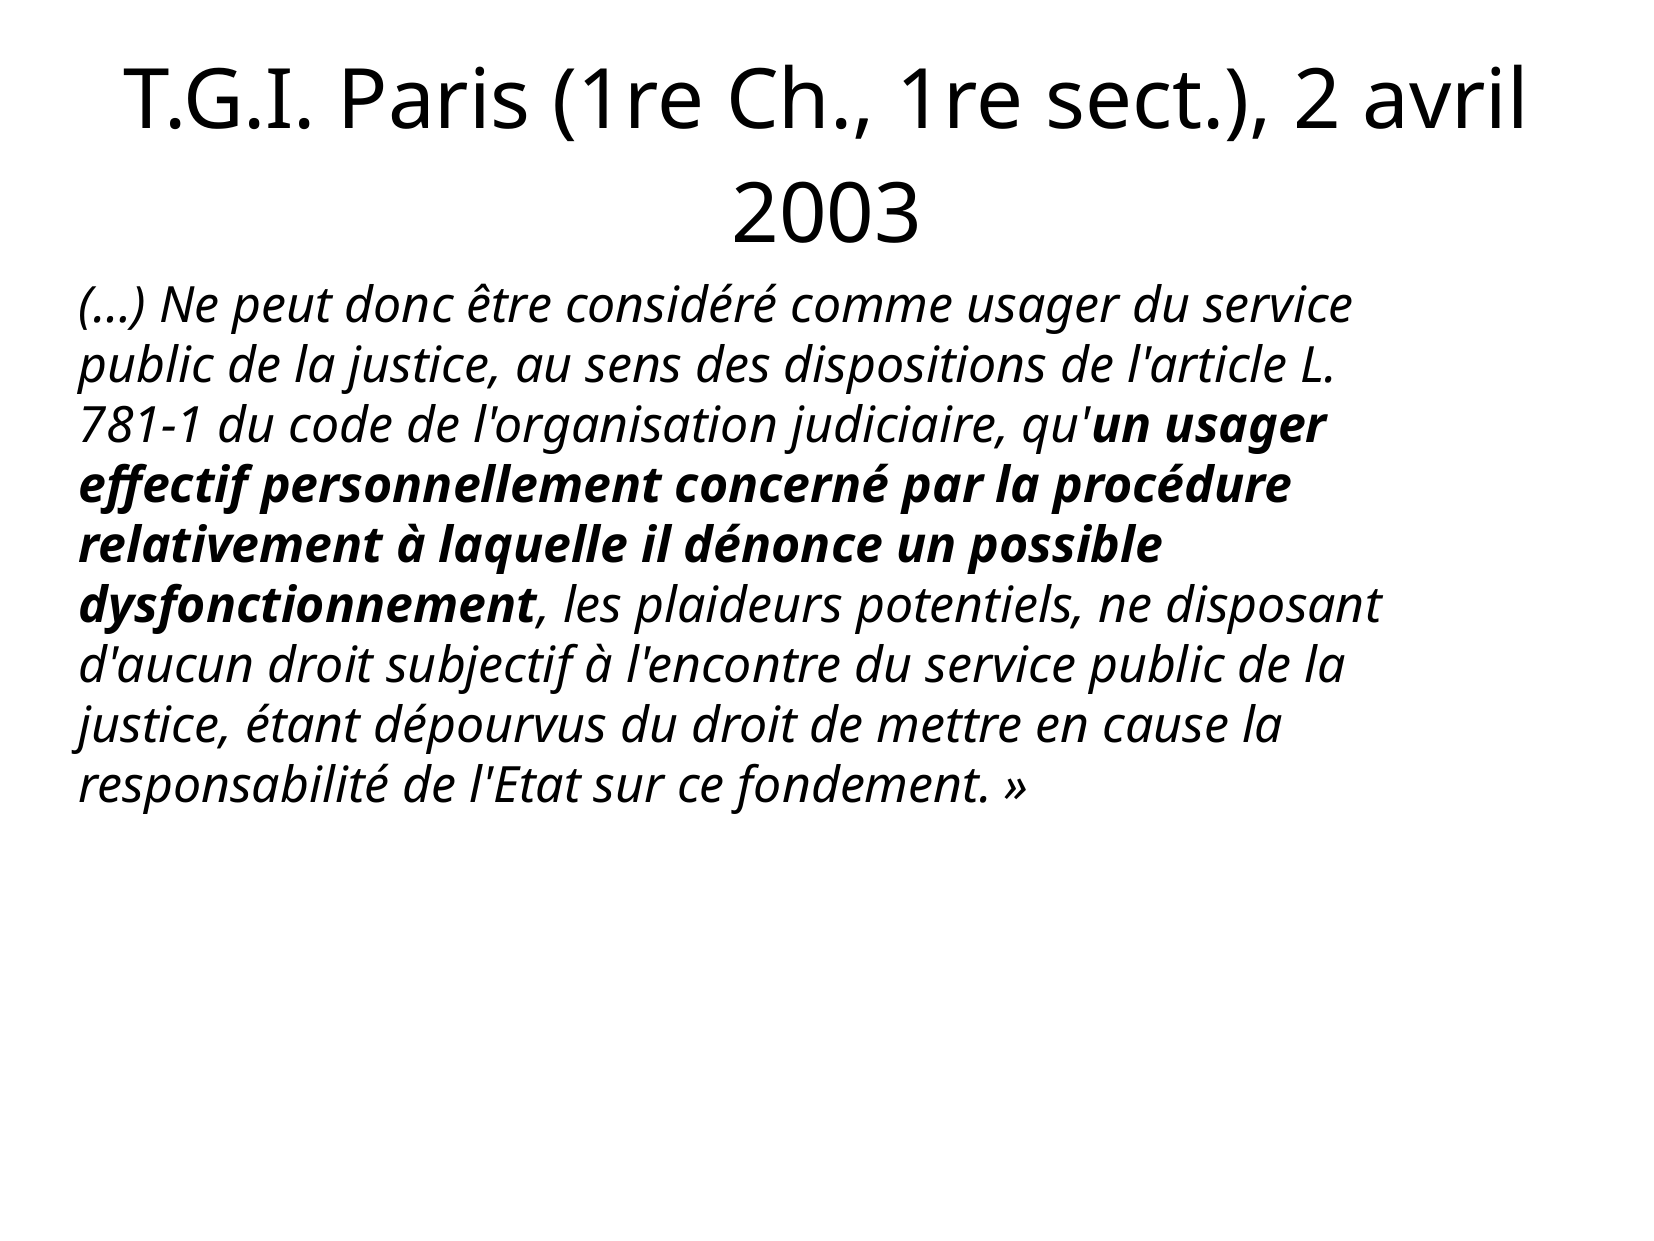

# T.G.I. Paris (1re Ch., 1re sect.), 2 avril 2003
(…) Ne peut donc être considéré comme usager du service public de la justice, au sens des dispositions de l'article L. 781-1 du code de l'organisation judiciaire, qu'un usager effectif personnellement concerné par la procédure relativement à laquelle il dénonce un possible dysfonctionnement, les plaideurs potentiels, ne disposant d'aucun droit subjectif à l'encontre du service public de la justice, étant dépourvus du droit de mettre en cause la responsabilité de l'Etat sur ce fondement. »